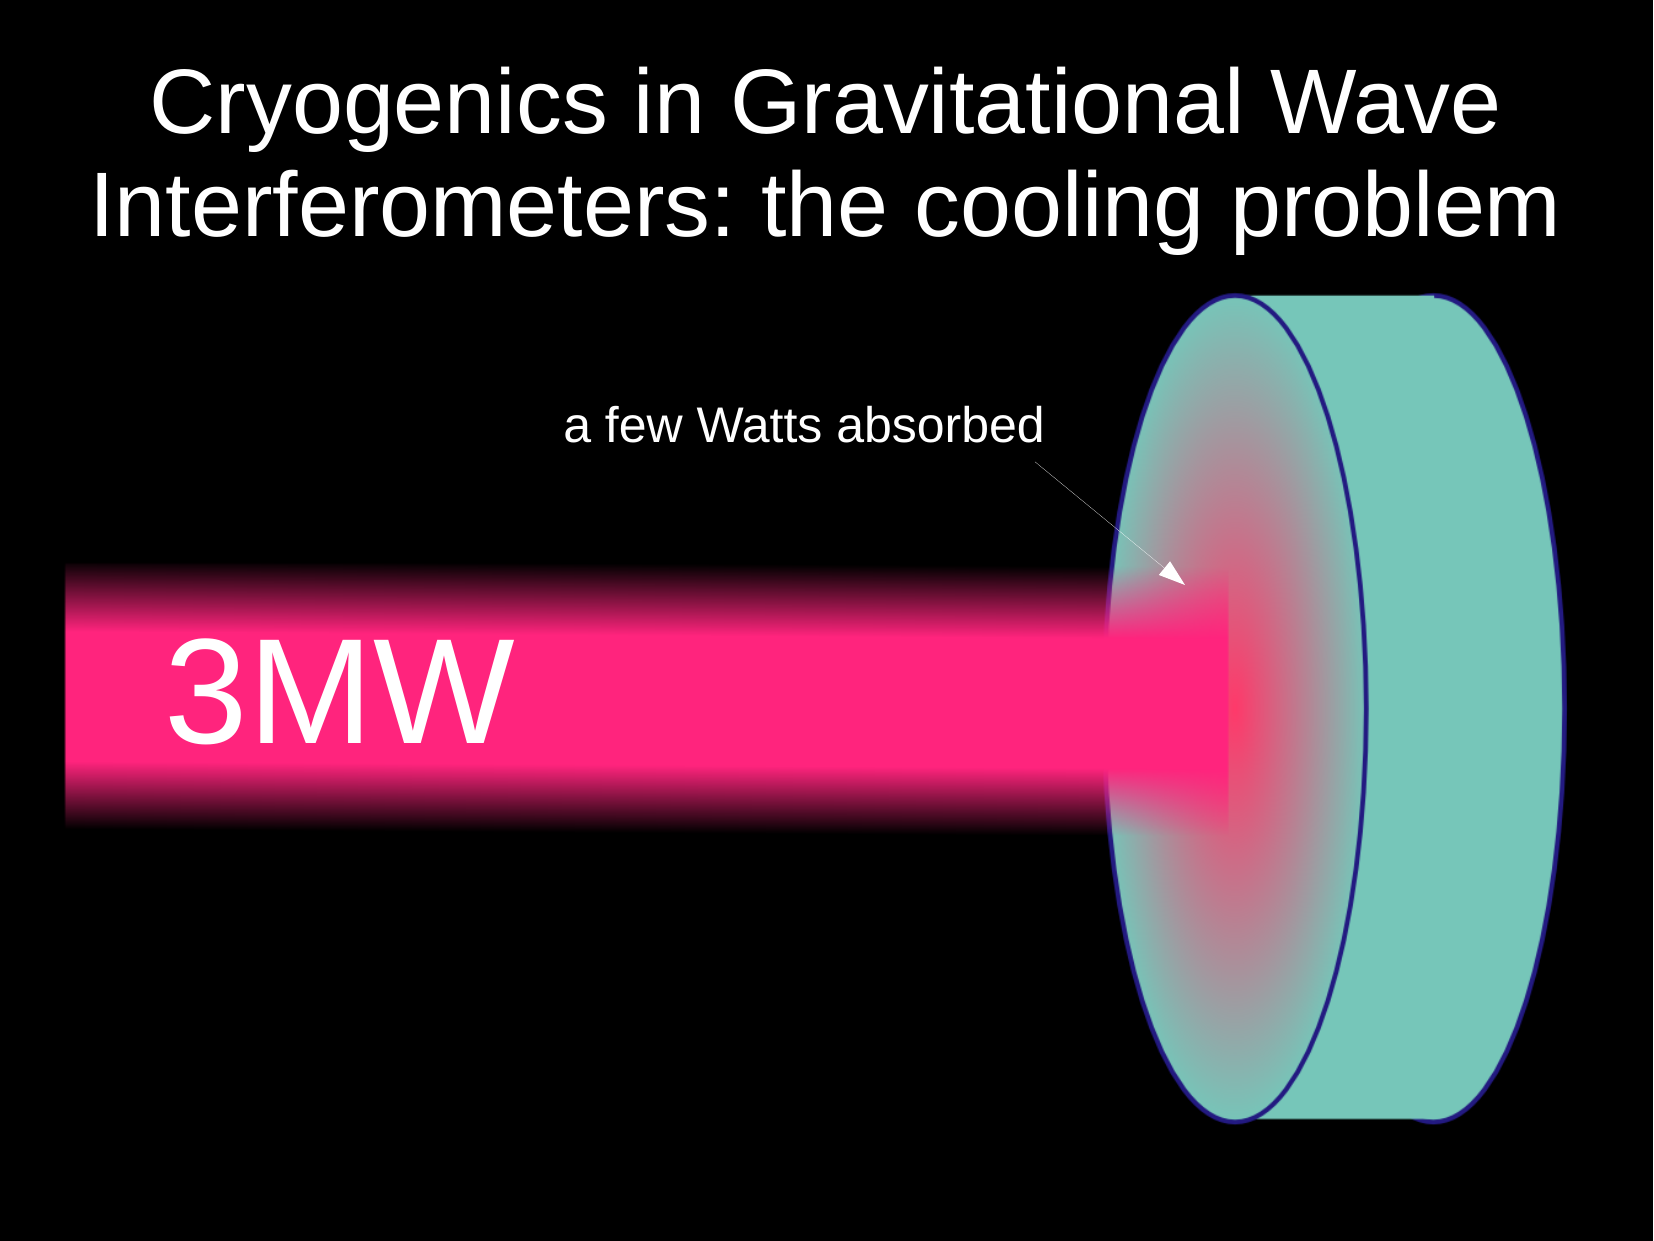

# Cryogenics in Gravitational Wave Interferometers: the cooling problem
a few Watts absorbed
3MW